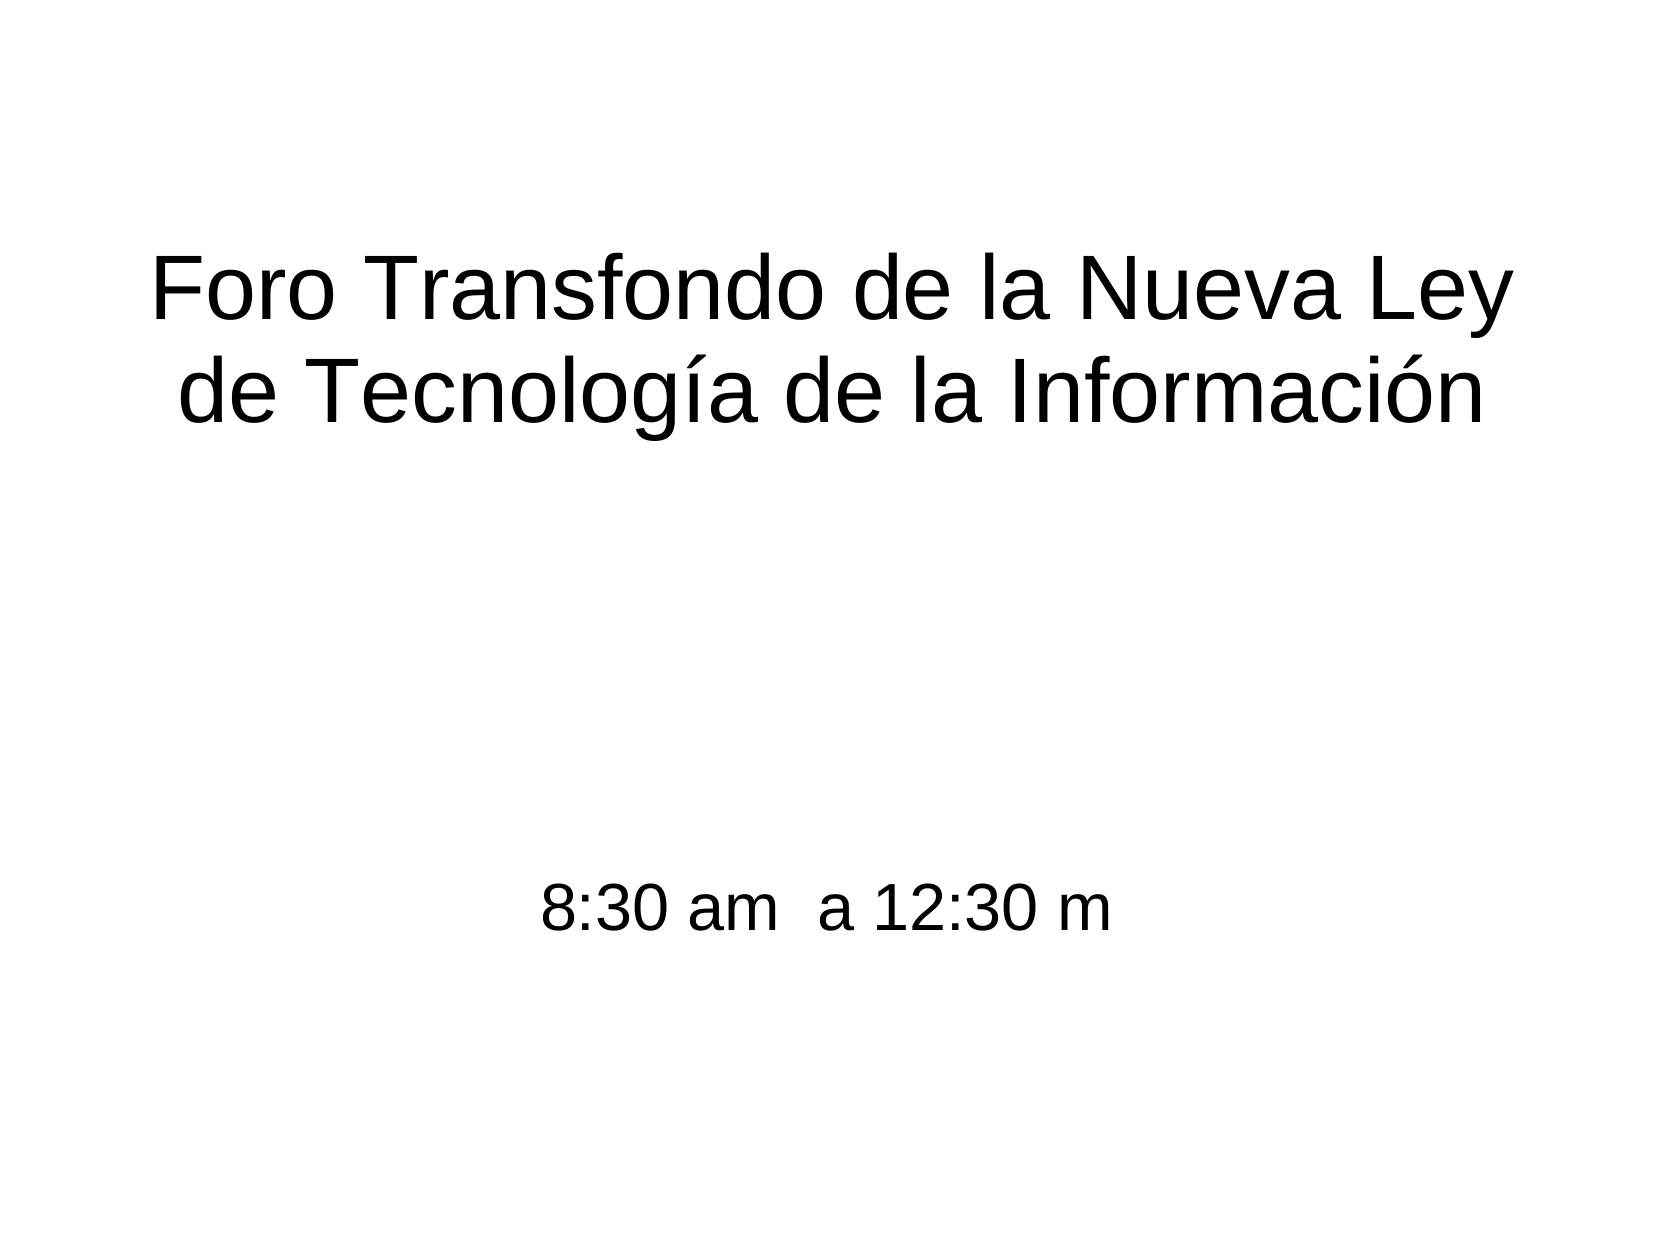

# Foro Transfondo de la Nueva Ley de Tecnología de la Información
8:30 am a 12:30 m